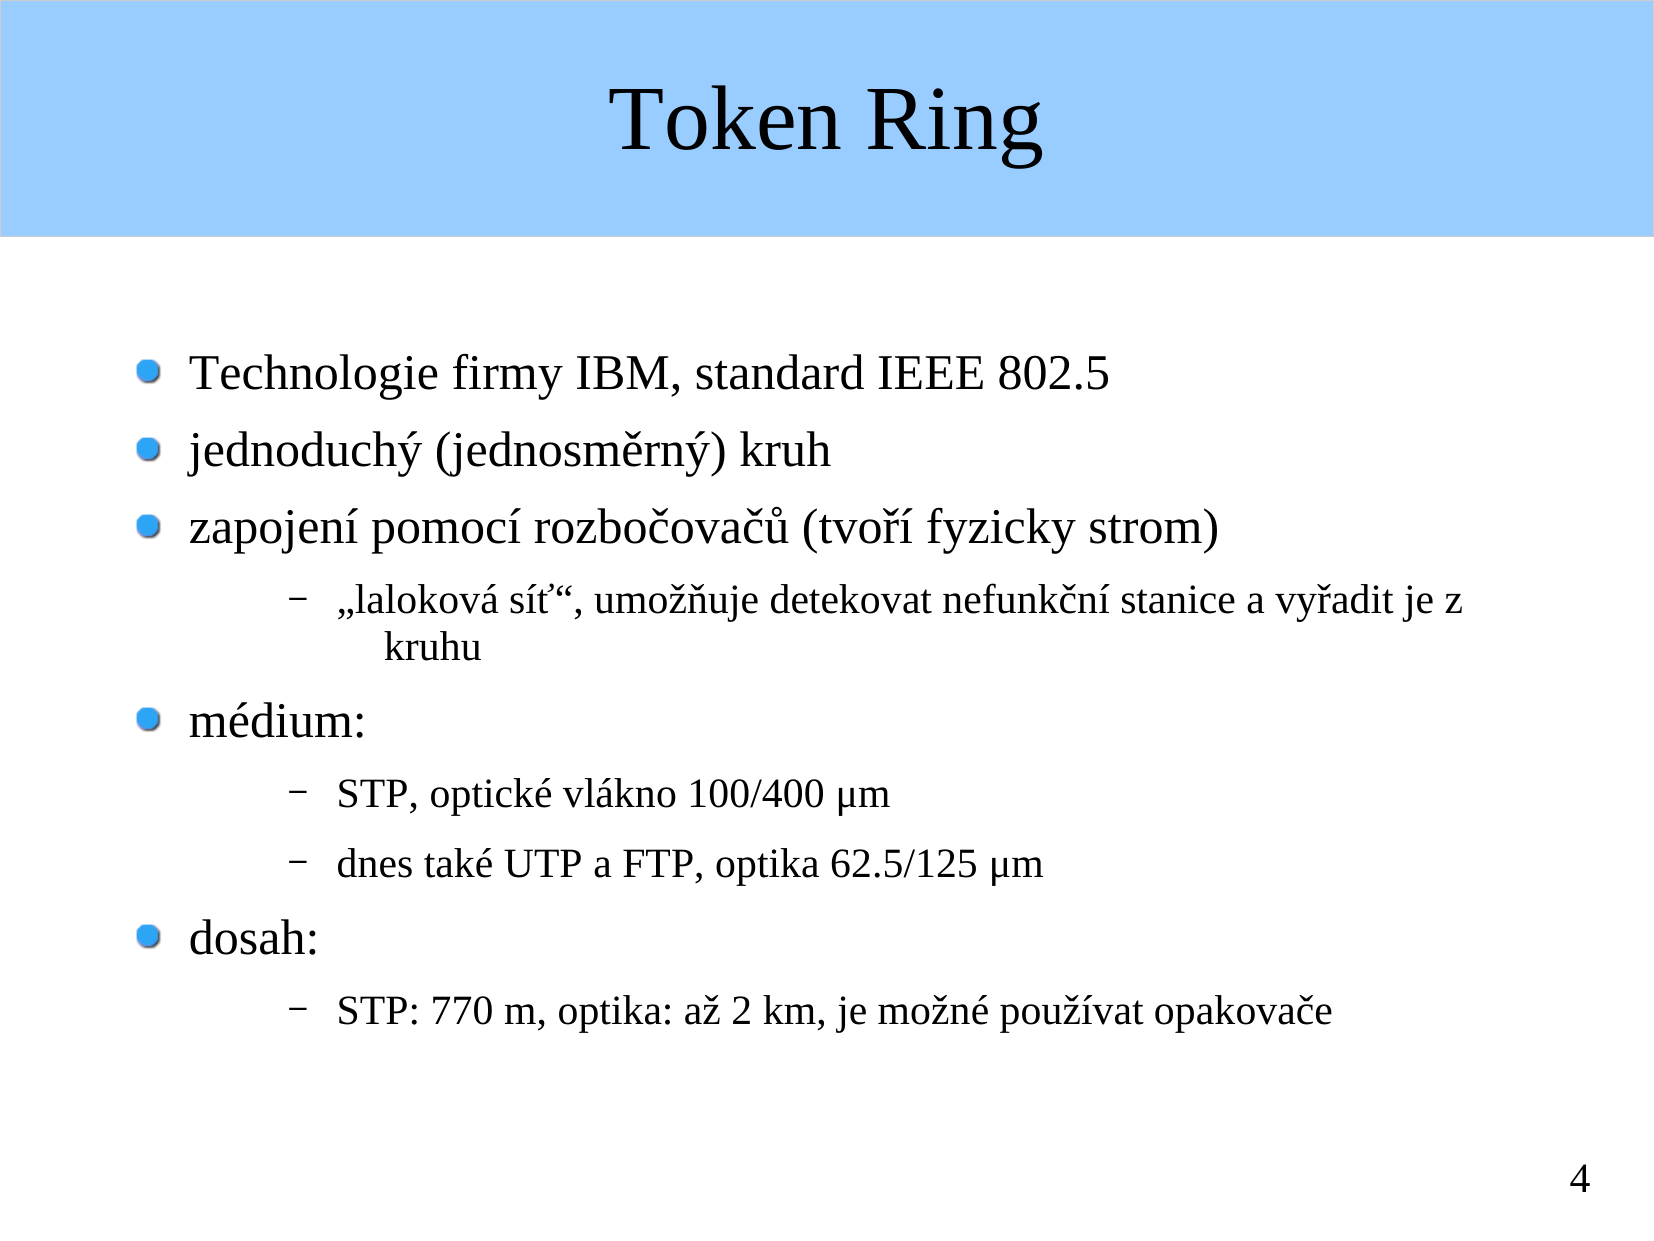

# Token Ring
Technologie firmy IBM, standard IEEE 802.5
jednoduchý (jednosměrný) kruh
zapojení pomocí rozbočovačů (tvoří fyzicky strom)
„laloková síť“, umožňuje detekovat nefunkční stanice a vyřadit je z kruhu
médium:
STP, optické vlákno 100/400 μm
dnes také UTP a FTP, optika 62.5/125 μm
dosah:
STP: 770 m, optika: až 2 km, je možné používat opakovače